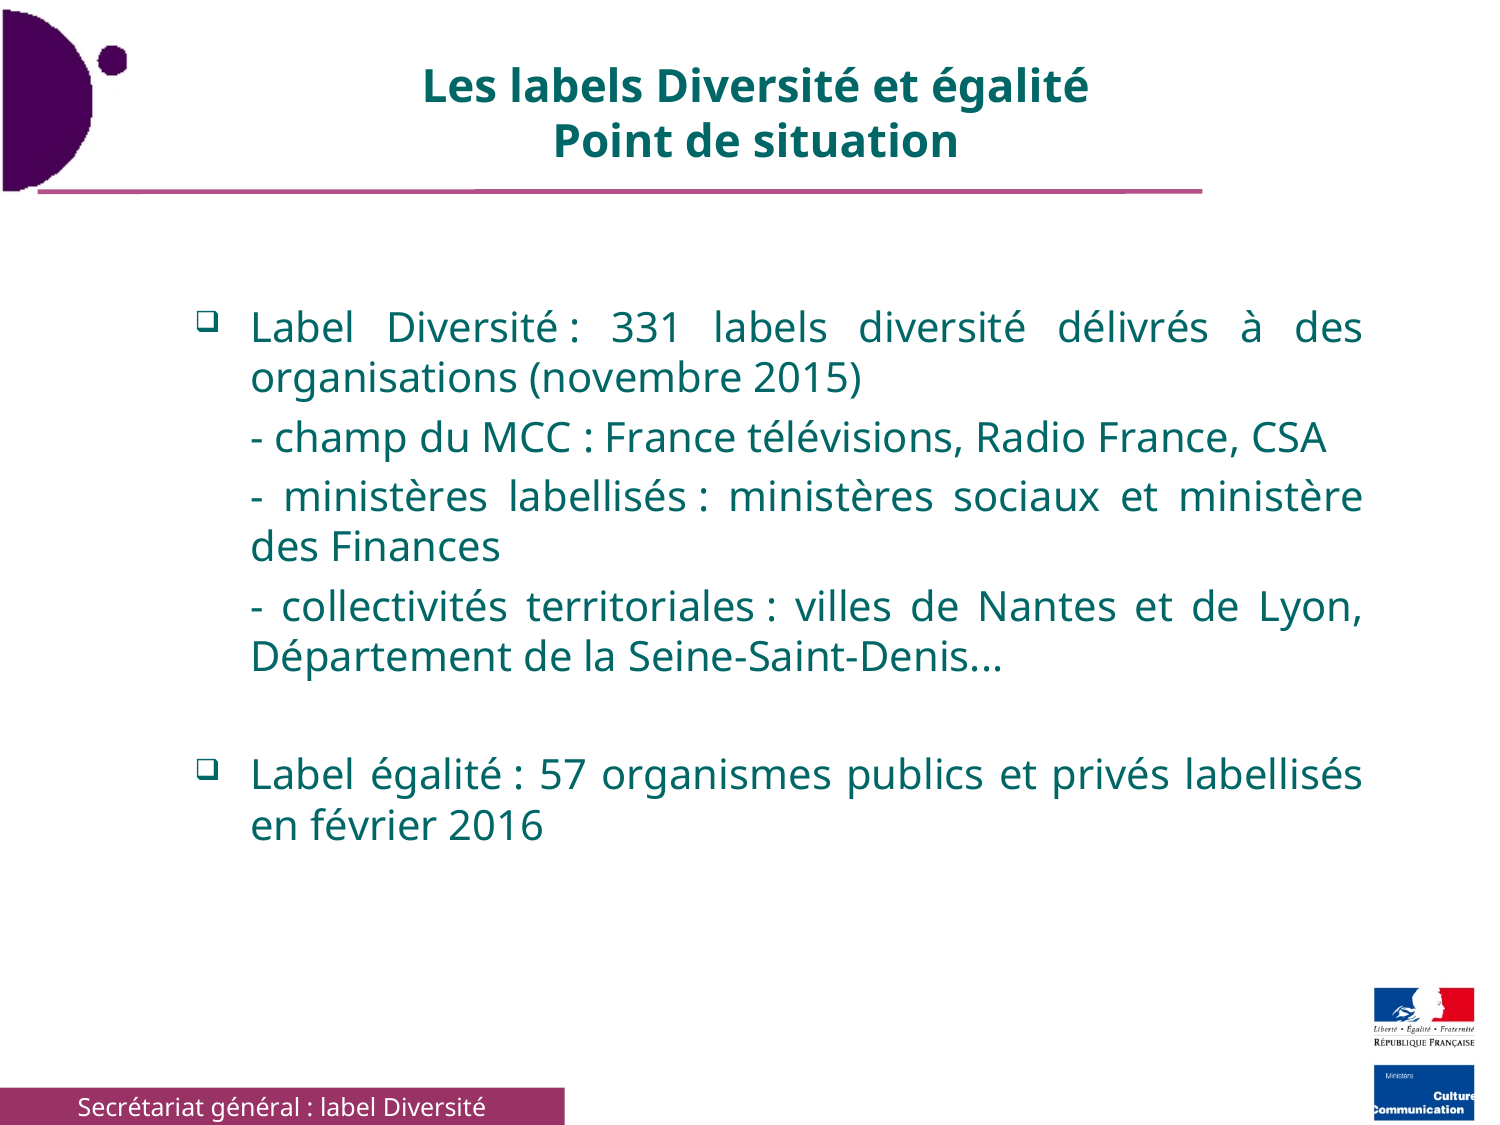

Les labels Diversité et égalité
Point de situation
# Label Diversité : 331 labels diversité délivrés à des organisations (novembre 2015)
- champ du MCC : France télévisions, Radio France, CSA
- ministères labellisés : ministères sociaux et ministère des Finances
- collectivités territoriales : villes de Nantes et de Lyon, Département de la Seine-Saint-Denis...
Label égalité : 57 organismes publics et privés labellisés en février 2016